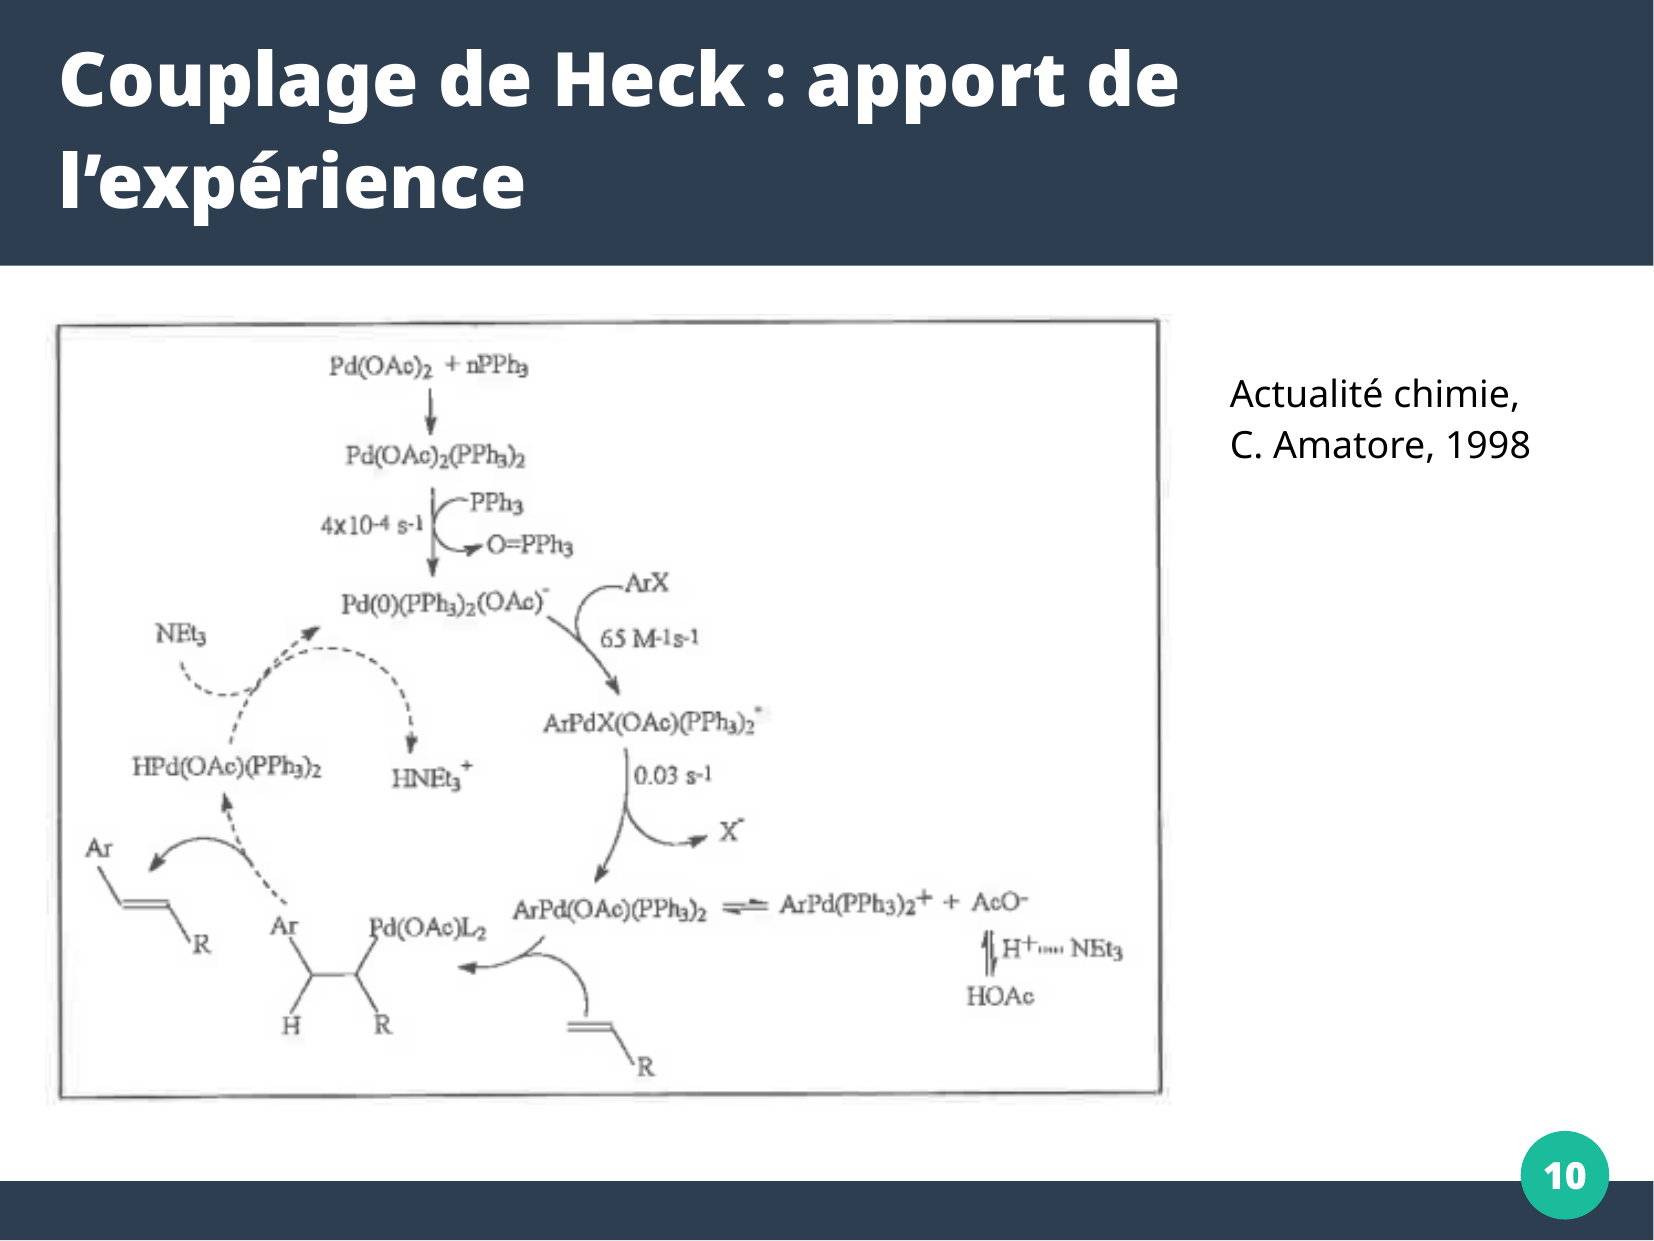

# Couplage de Heck : apport de l’expérience
Actualité chimie,
C. Amatore, 1998
10